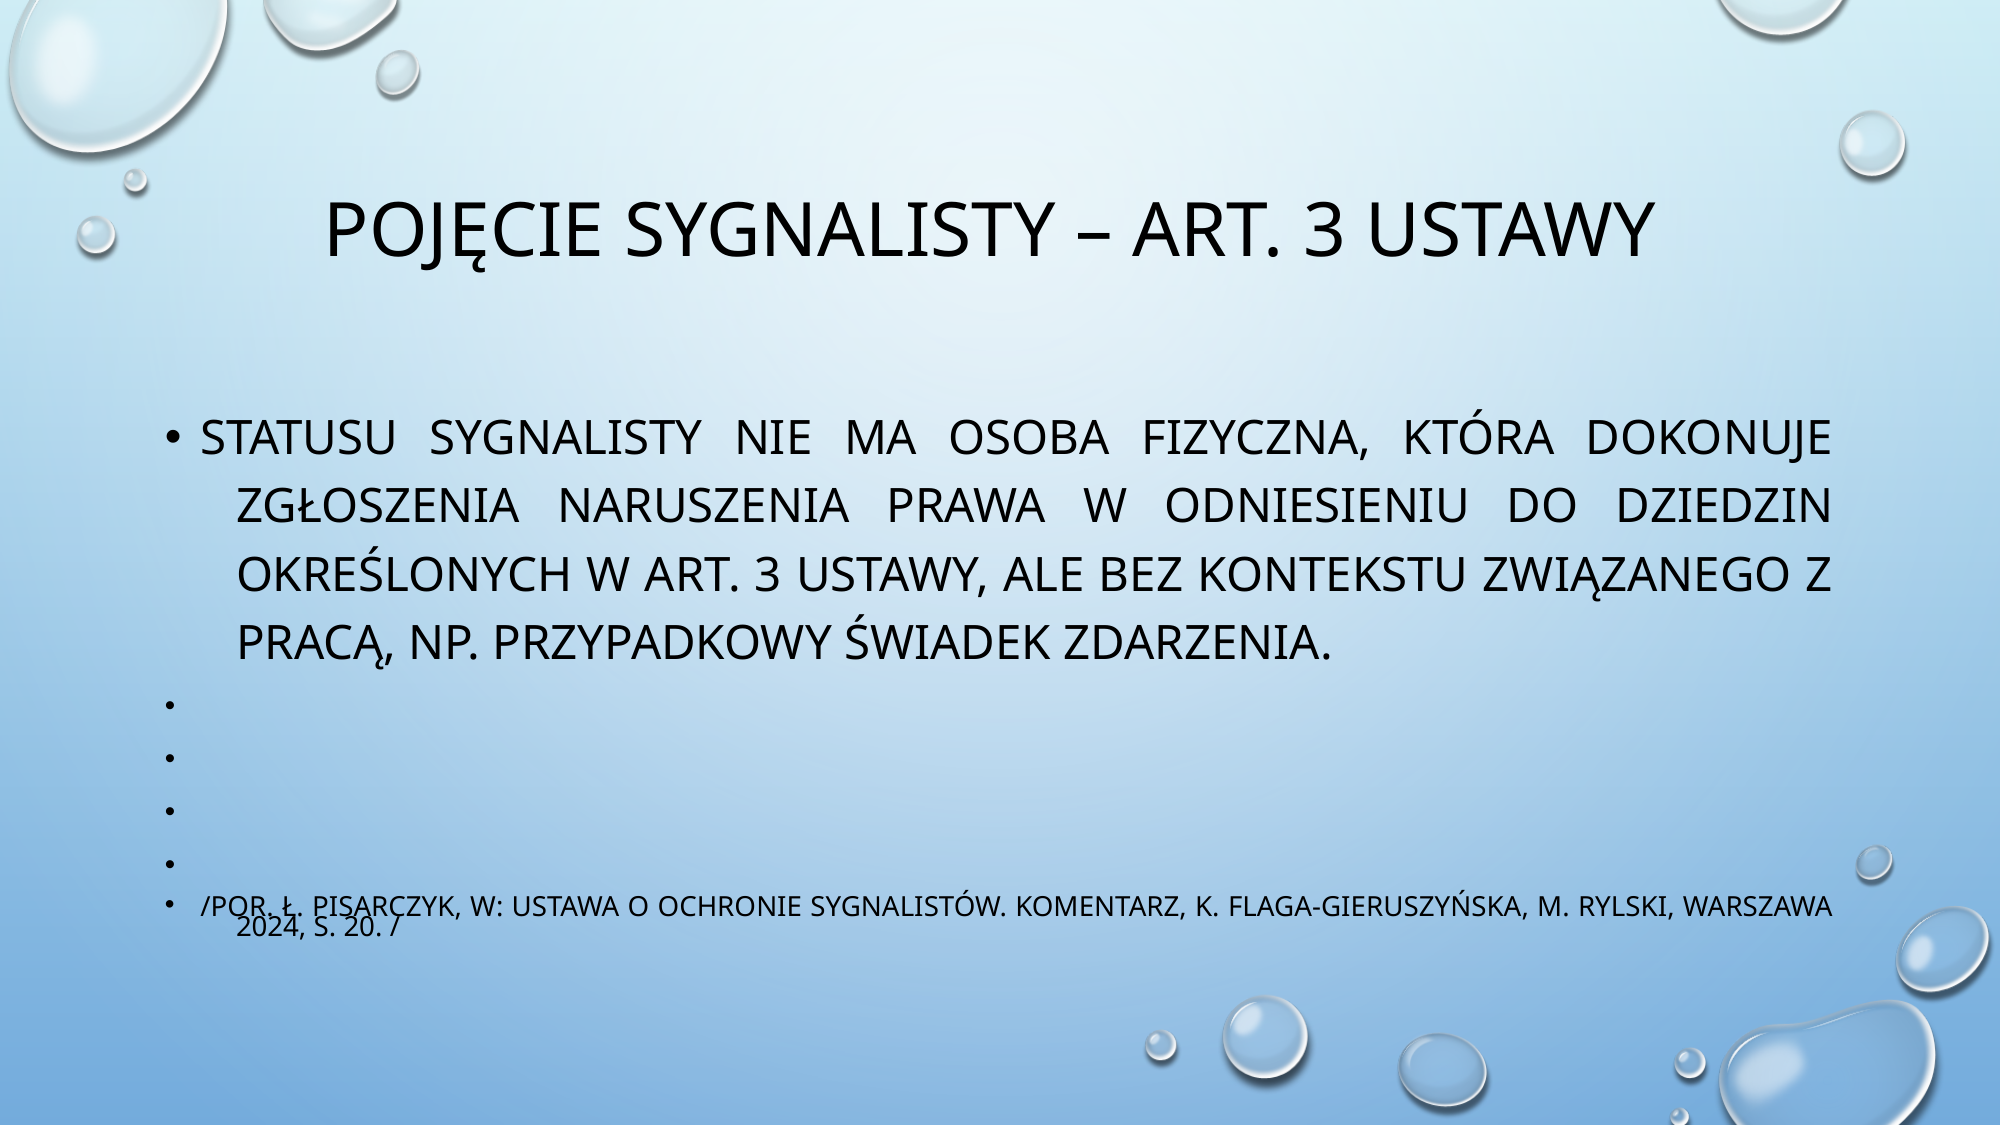

# Pojęcie sygnalisty – art. 3 ustawy
Statusu sygnalisty nie ma osoba fizyczna, która dokonuje zgłoszenia naruszenia prawa w odniesieniu do dziedzin określonych w art. 3 ustawy, ale bez kontekstu związanego z pracą, np. przypadkowy świadek zdarzenia.
/Por. Ł. Pisarczyk, w: Ustawa o ochronie sygnalistów. Komentarz, K. Flaga-Gieruszyńska, M. Rylski, Warszawa 2024, s. 20. /